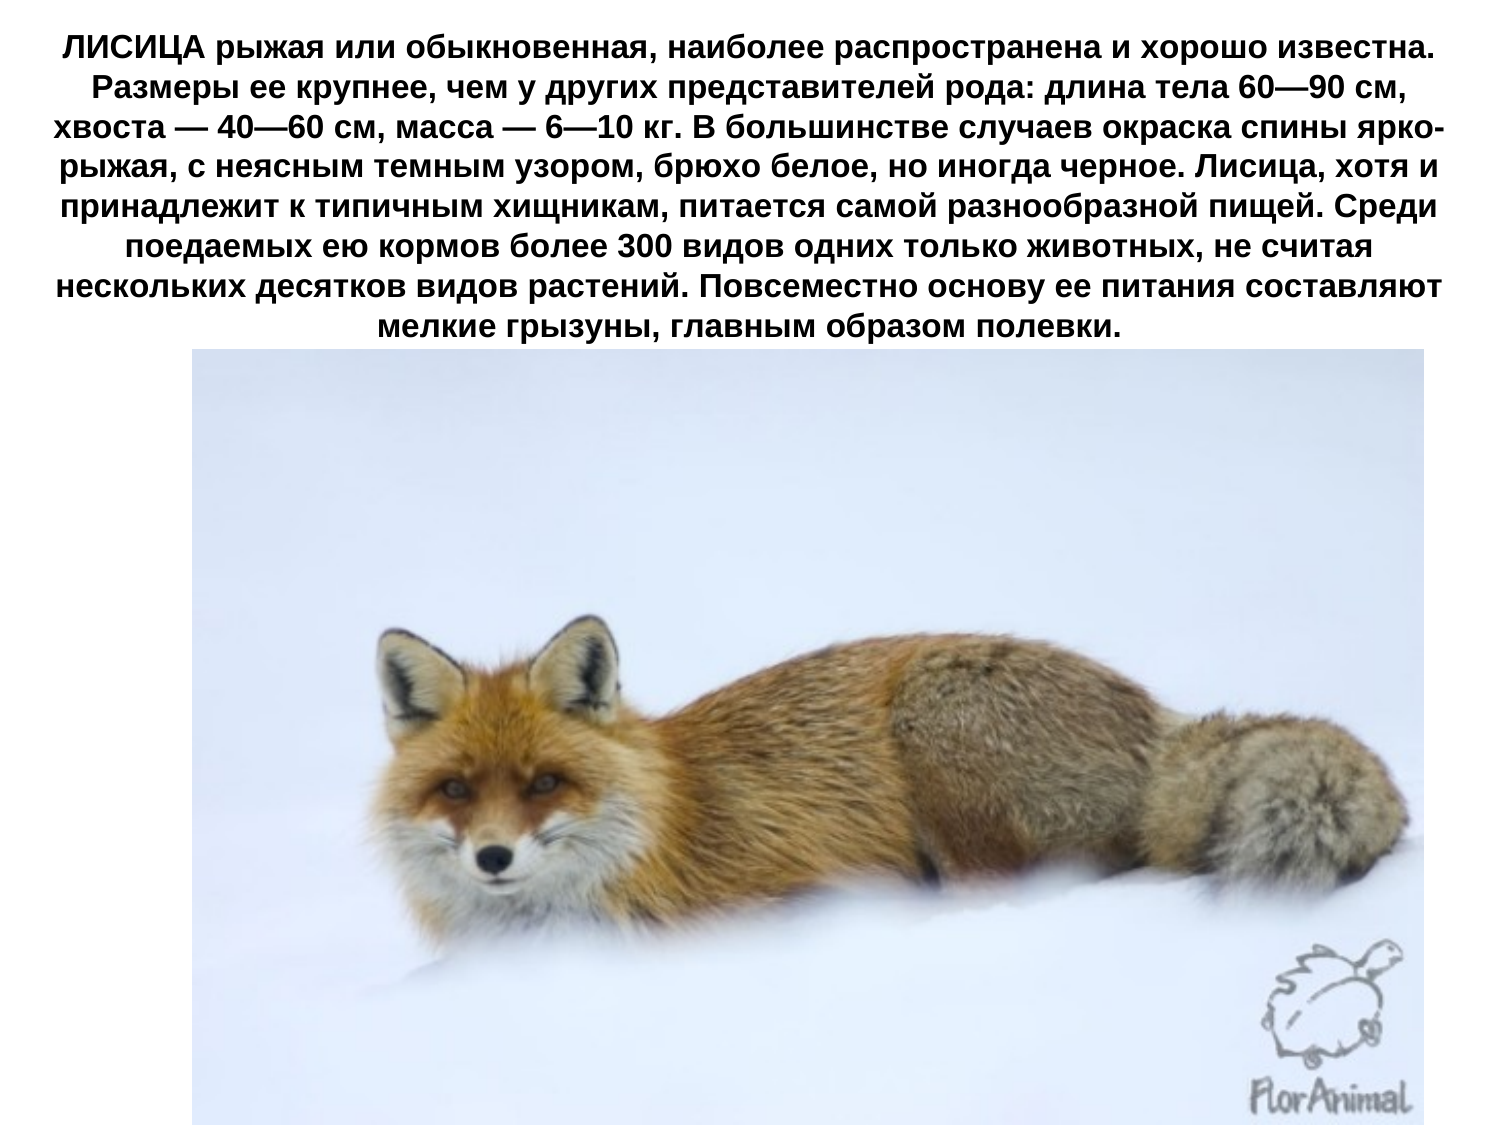

# ЛИСИЦА рыжая или обыкновенная, наиболее распространена и хорошо известна. Размеры ее крупнее, чем у других представителей рода: длина тела 60—90 см, хвоста — 40—60 см, масса — 6—10 кг. В большинстве случаев окраска спины ярко-рыжая, с неясным темным узором, брюхо белое, но иногда черное. Лисица, хотя и принадлежит к типичным хищникам, питается самой разнообразной пищей. Среди поедаемых ею кормов более 300 видов одних только животных, не считая нескольких десятков видов растений. Повсеместно основу ее питания составляют мелкие грызуны, главным образом полевки.